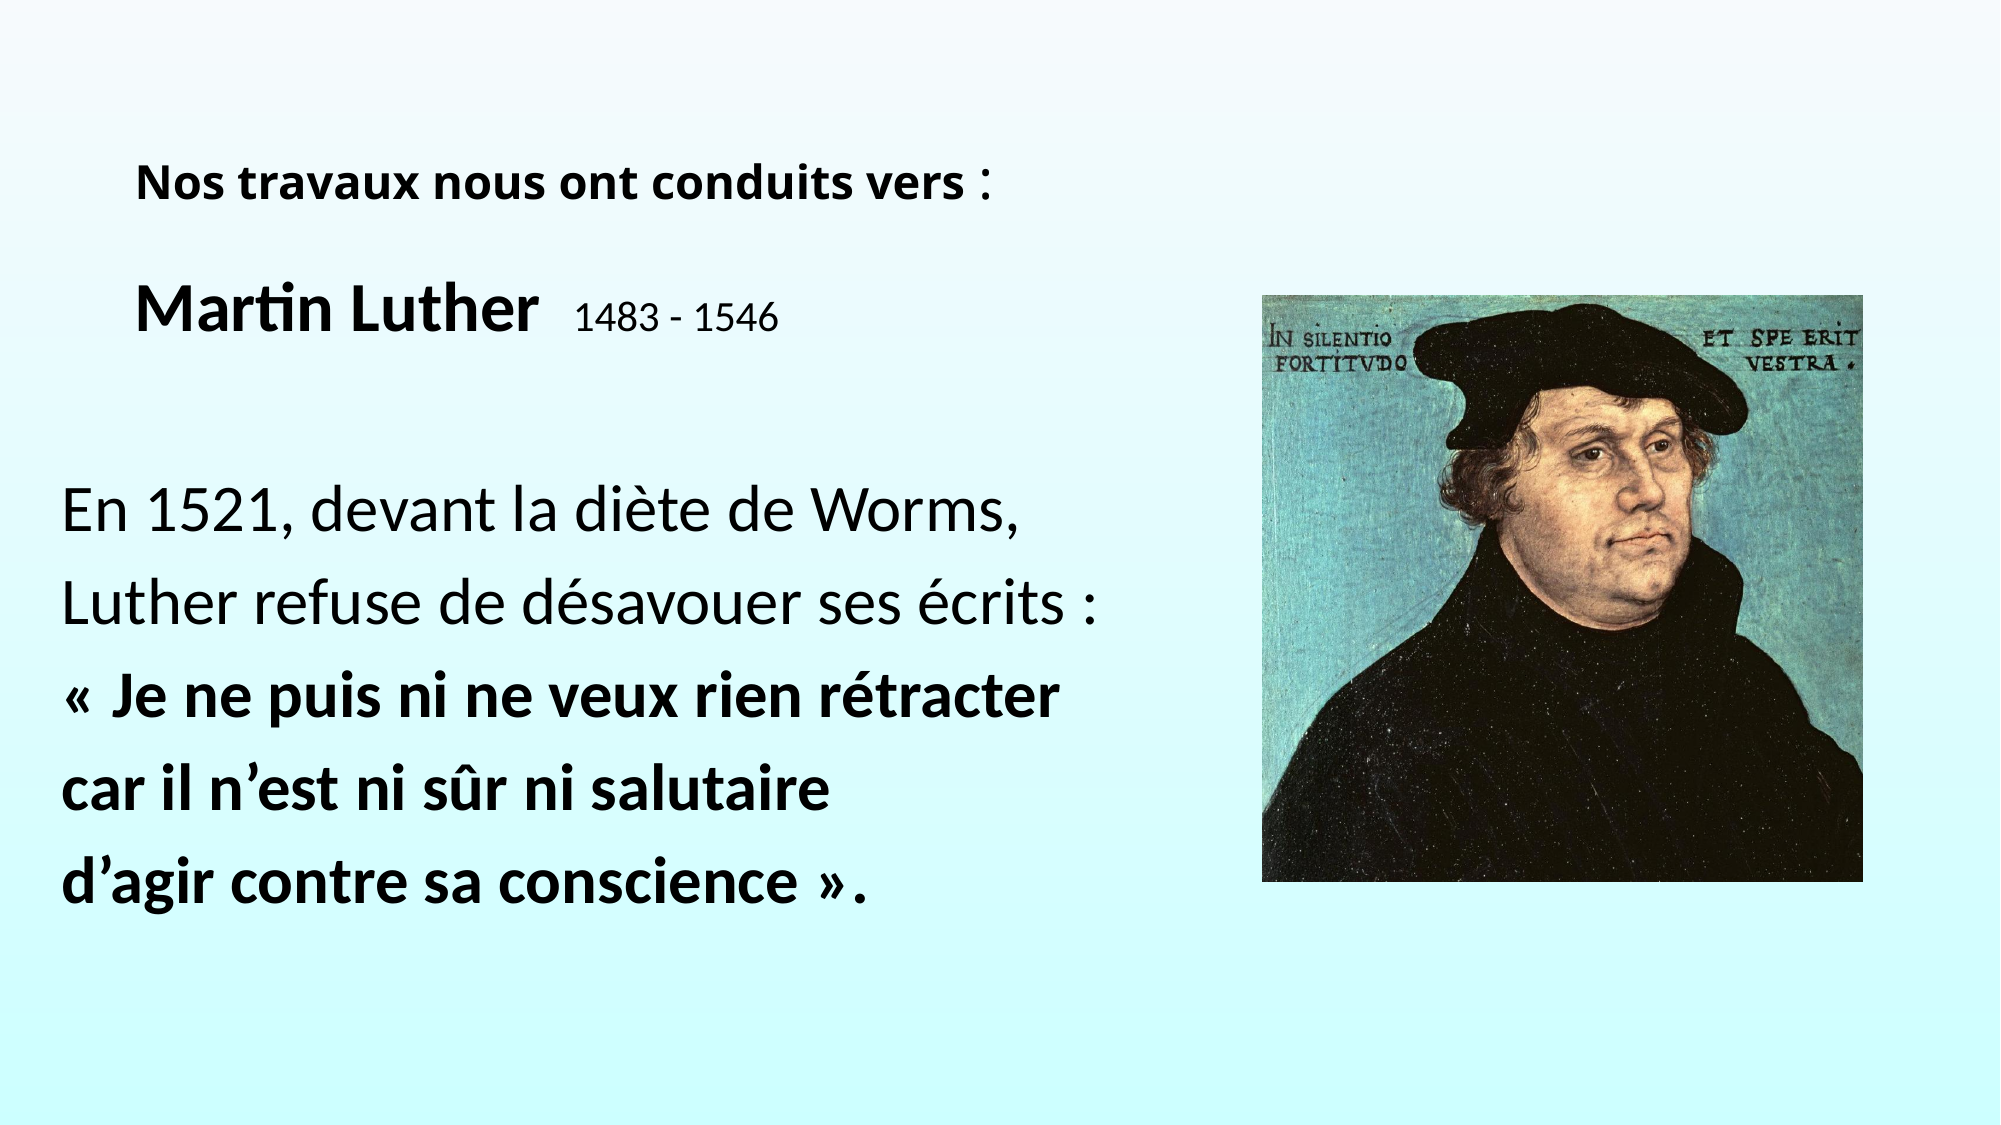

# Nos travaux nous ont conduits vers : Martin Luther 1483 - 1546
En 1521, devant la diète de Worms,
Luther refuse de désavouer ses écrits :
« Je ne puis ni ne veux rien rétracter
car il n’est ni sûr ni salutaire
d’agir contre sa conscience ».